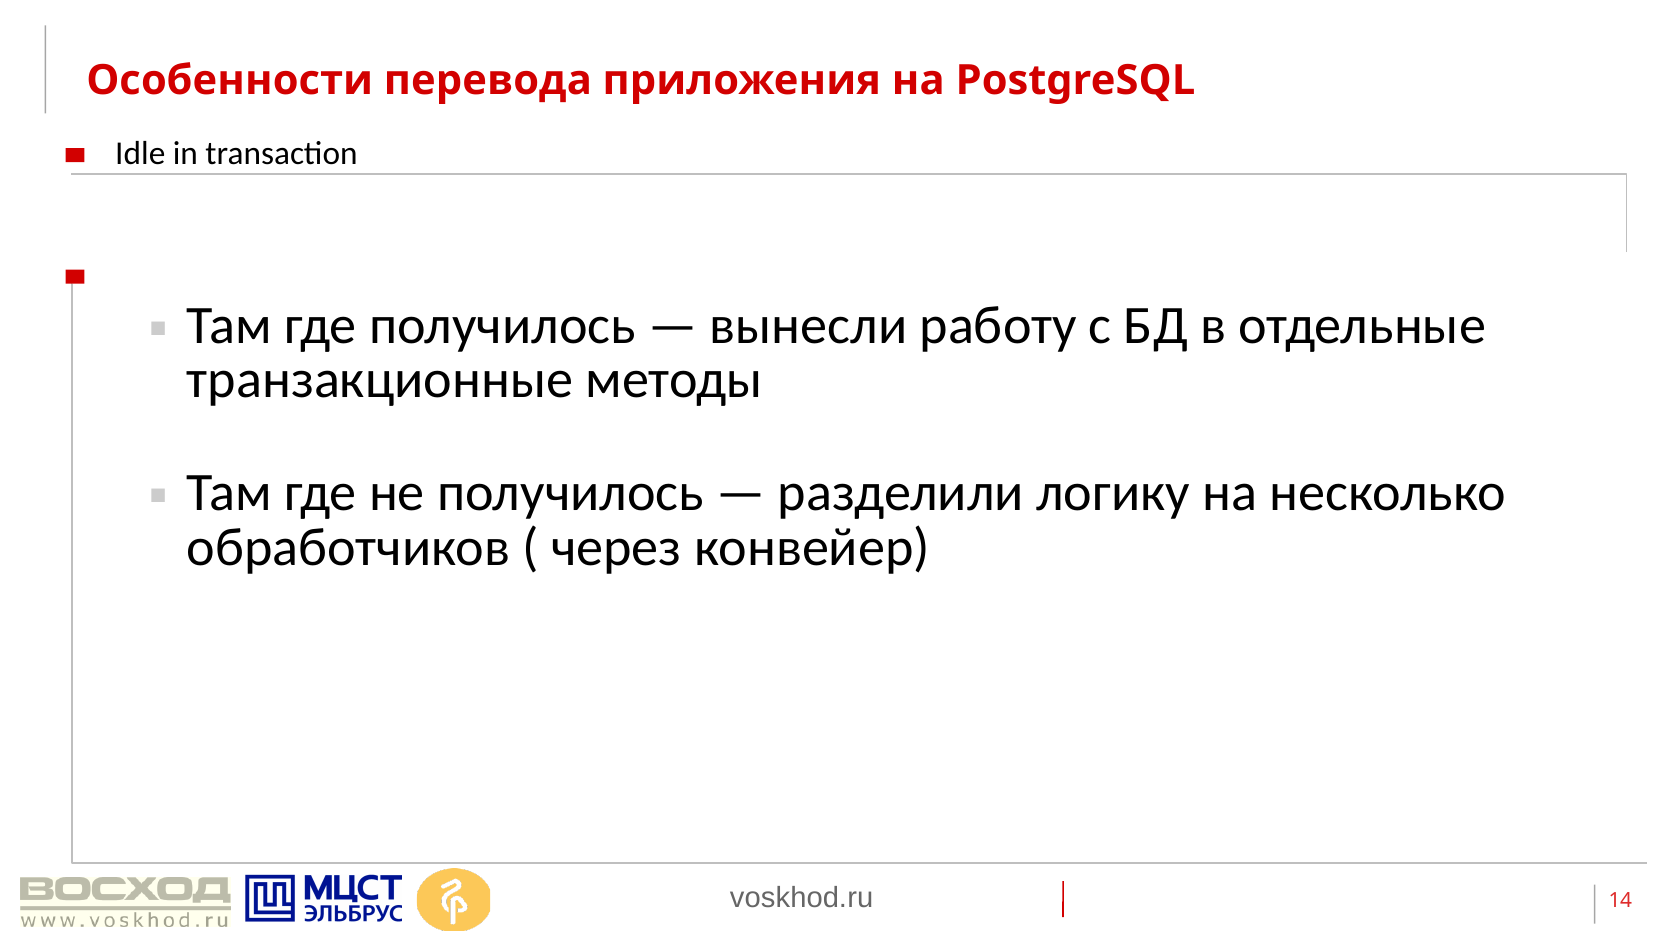

# Особенности перевода приложения на PostgreSQL
Idle in transaction
Там где получилось — вынесли работу с БД в отдельные транзакционные методы
Там где не получилось — разделили логику на несколько обработчиков ( через конвейер)